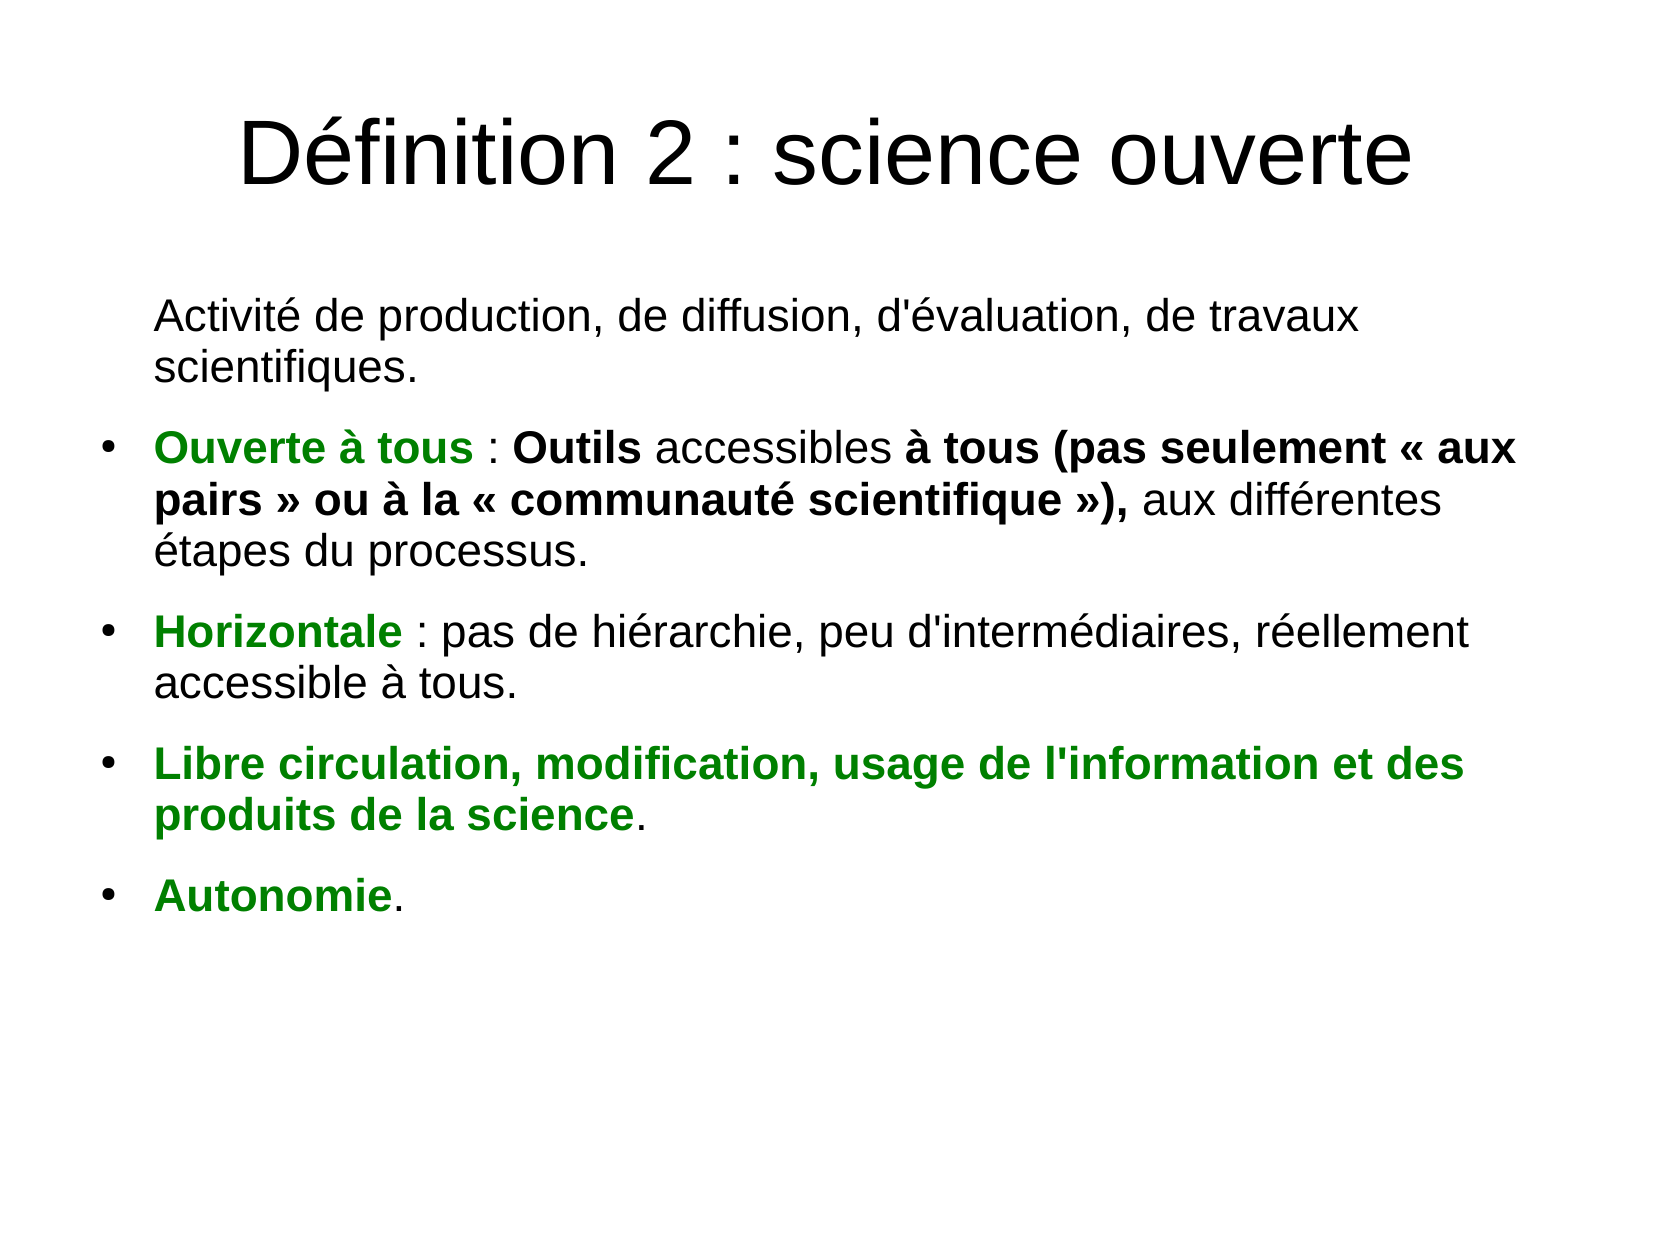

# Définition 2 : science ouverte
Activité de production, de diffusion, d'évaluation, de travaux scientifiques.
Ouverte à tous : Outils accessibles à tous (pas seulement « aux pairs » ou à la « communauté scientifique »), aux différentes étapes du processus.
Horizontale : pas de hiérarchie, peu d'intermédiaires, réellement accessible à tous.
Libre circulation, modification, usage de l'information et des produits de la science.
Autonomie.